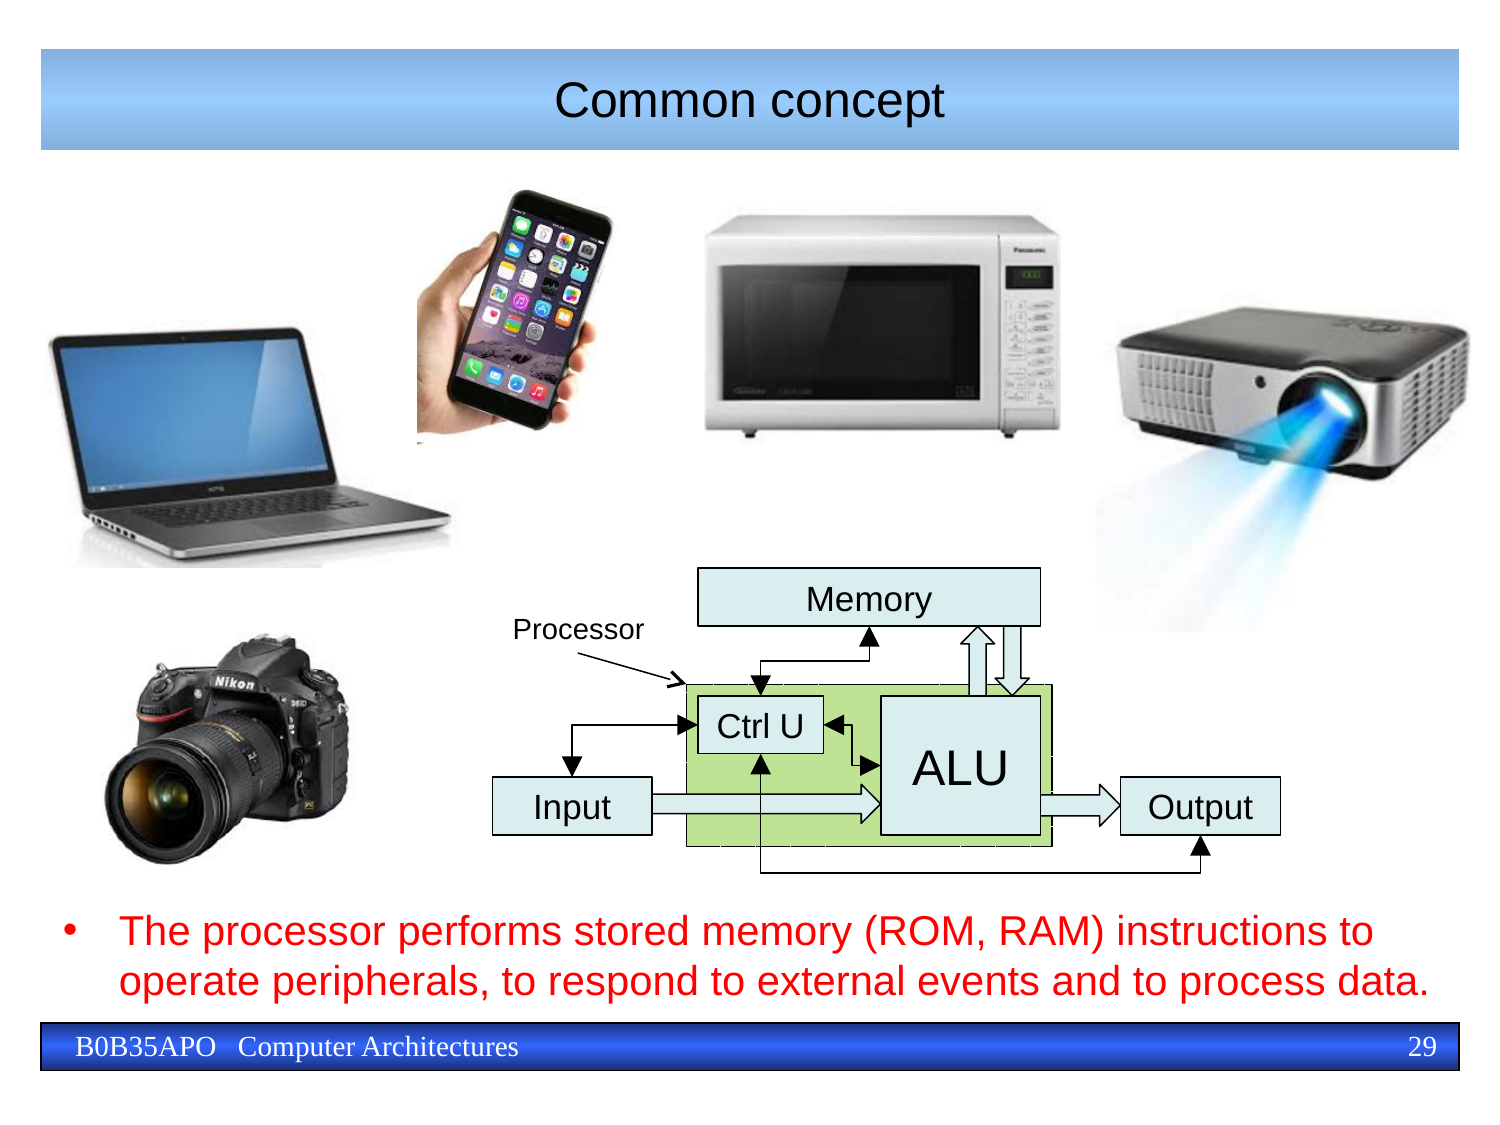

# Common concept
Memory
Processor
Ctrl U
ALU
Input
Output
The processor performs stored memory (ROM, RAM) instructions to operate peripherals, to respond to external events and to process data.
B0B35APO Computer Architectures
29